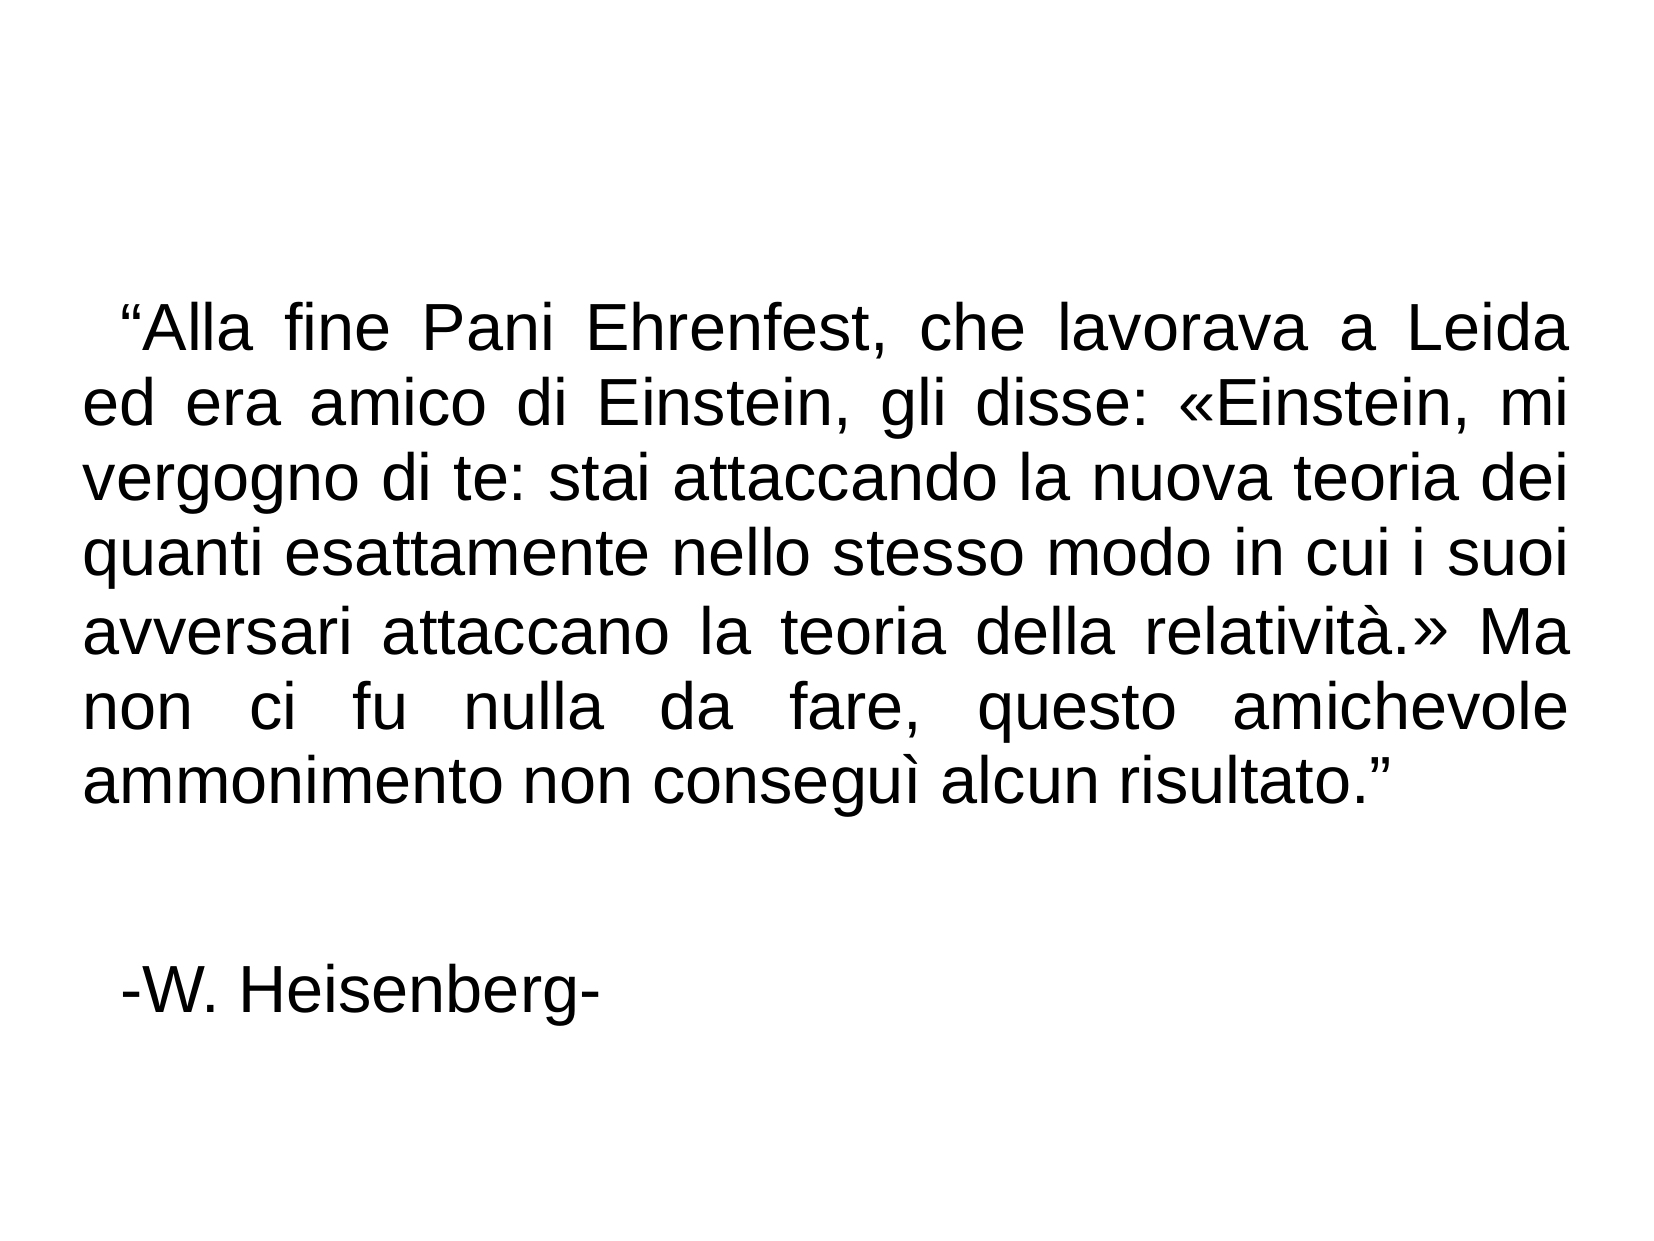

# “Alla fine Pani Ehrenfest, che lavorava a Leida ed era amico di Einstein, gli disse: «Einstein, mi vergogno di te: stai attaccando la nuova teoria dei quanti esattamente nello stesso modo in cui i suoi avversari attaccano la teoria della relatività.» Ma non ci fu nulla da fare, questo amichevole ammonimento non conseguì alcun risultato.”
-W. Heisenberg-